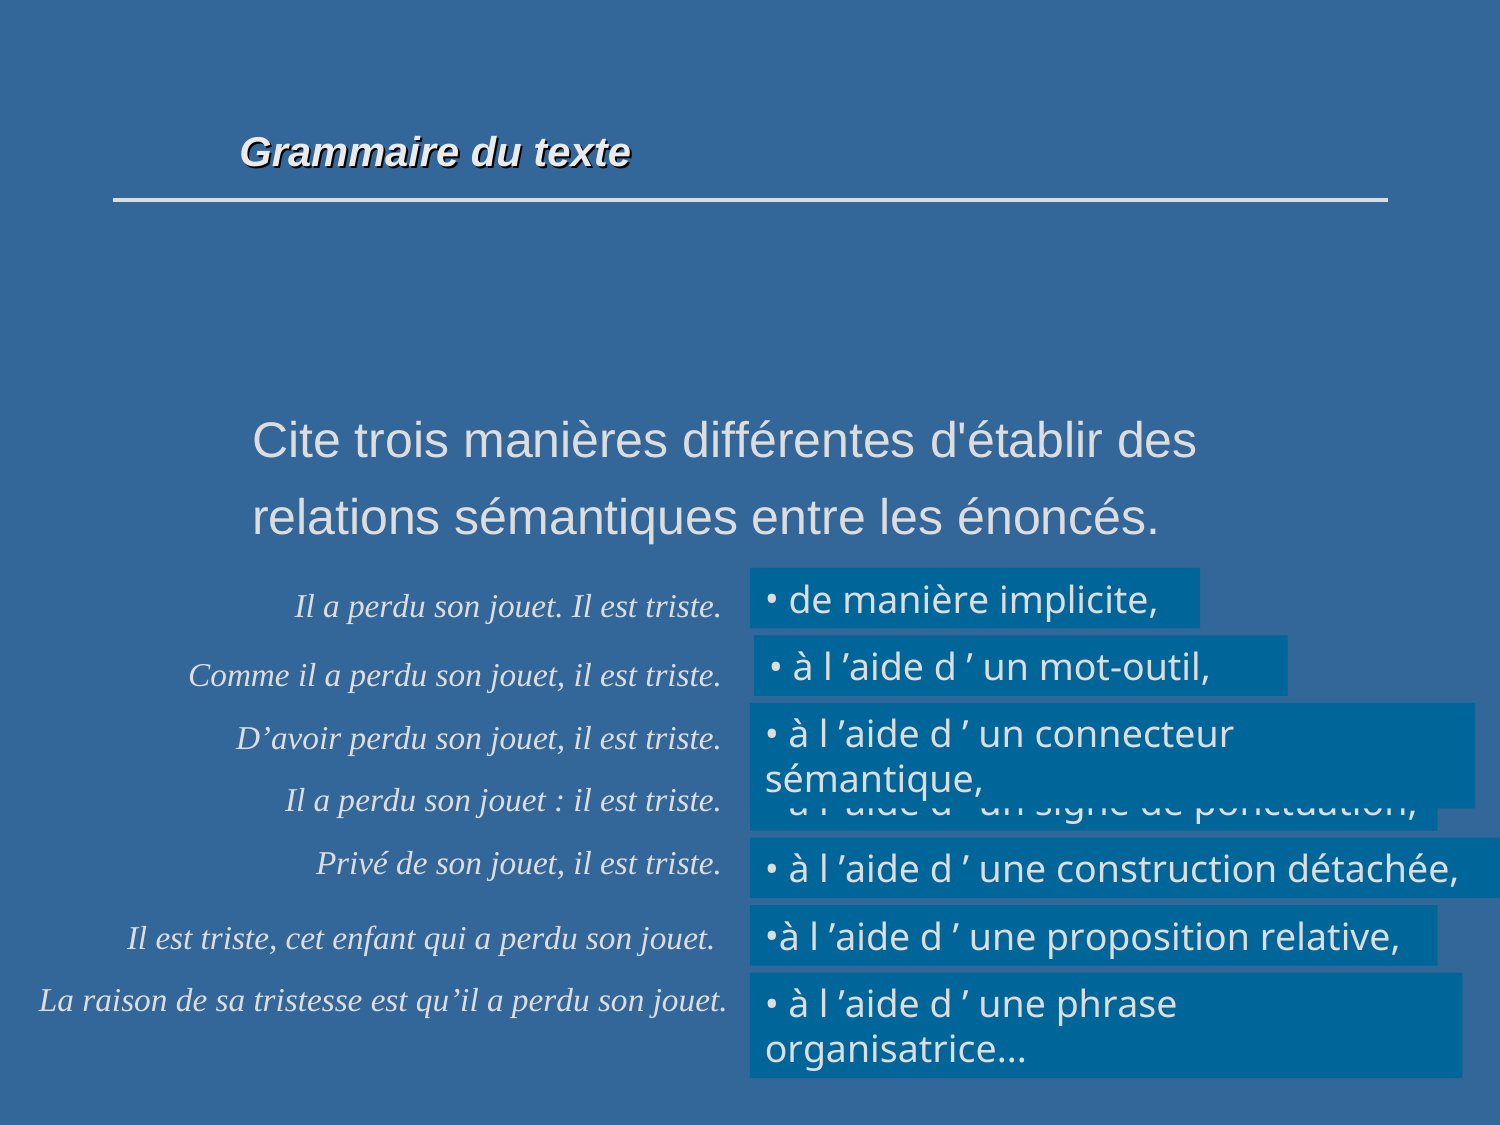

Grammaire du texte
Cite trois manières différentes d'établir des relations sémantiques entre les énoncés.
 de manière implicite,
Il a perdu son jouet. Il est triste.
 à l ’aide d ’ un mot-outil,
Comme il a perdu son jouet, il est triste.
 à l ’aide d ’ un connecteur sémantique,
D’avoir perdu son jouet, il est triste.
 à l ’aide d ’ un signe de ponctuation,
Il a perdu son jouet : il est triste.
 à l ’aide d ’ une construction détachée,
Privé de son jouet, il est triste.
à l ’aide d ’ une proposition relative,
Il est triste, cet enfant qui a perdu son jouet.
 à l ’aide d ’ une phrase organisatrice...
La raison de sa tristesse est qu’il a perdu son jouet.
84